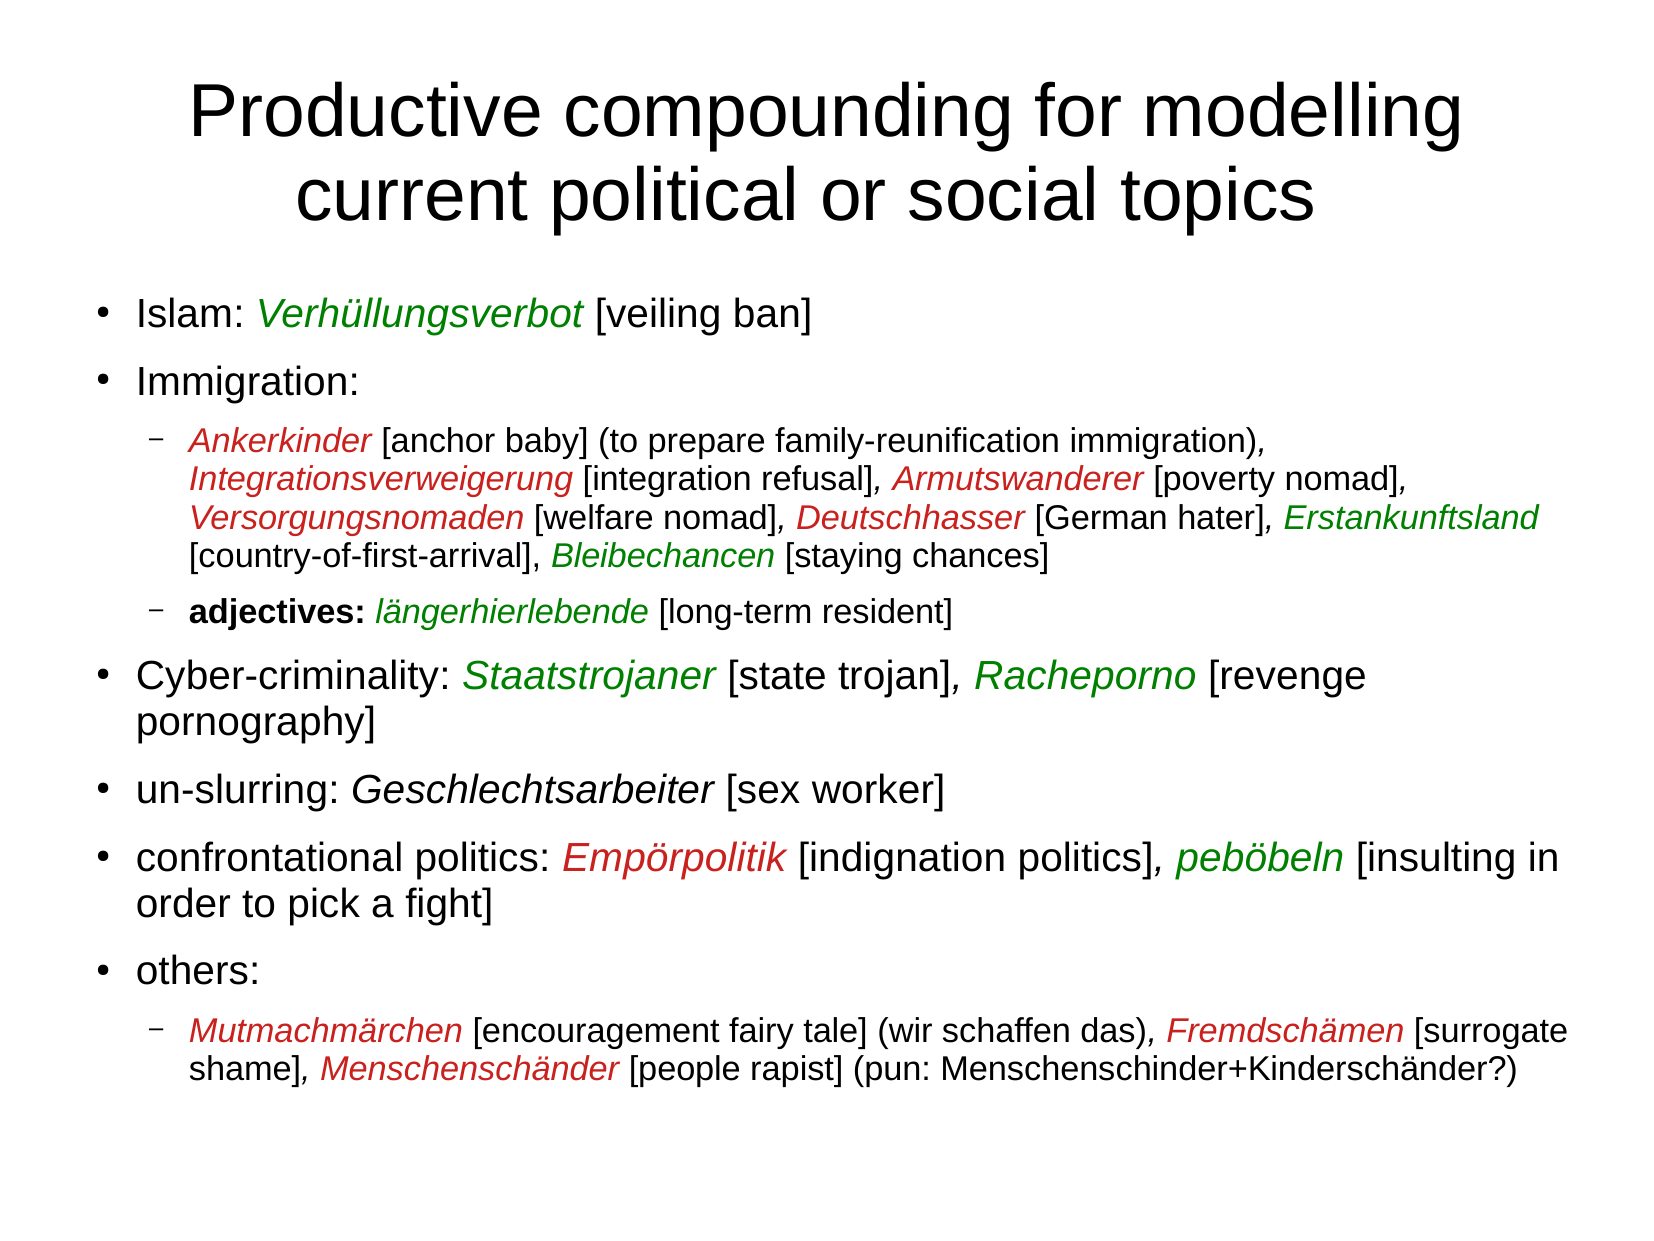

# Productive compounding for modelling current political or social topics
Islam: Verhüllungsverbot [veiling ban]
Immigration:
Ankerkinder [anchor baby] (to prepare family-reunification immigration), Integrationsverweigerung [integration refusal], Armutswanderer [poverty nomad], Versorgungsnomaden [welfare nomad], Deutschhasser [German hater], Erstankunftsland [country-of-first-arrival], Bleibechancen [staying chances]
adjectives: längerhierlebende [long-term resident]
Cyber-criminality: Staatstrojaner [state trojan], Racheporno [revenge pornography]
un-slurring: Geschlechtsarbeiter [sex worker]
confrontational politics: Empörpolitik [indignation politics], peböbeln [insulting in order to pick a fight]
others:
Mutmachmärchen [encouragement fairy tale] (wir schaffen das), Fremdschämen [surrogate shame], Menschenschänder [people rapist] (pun: Menschenschinder+Kinderschänder?)